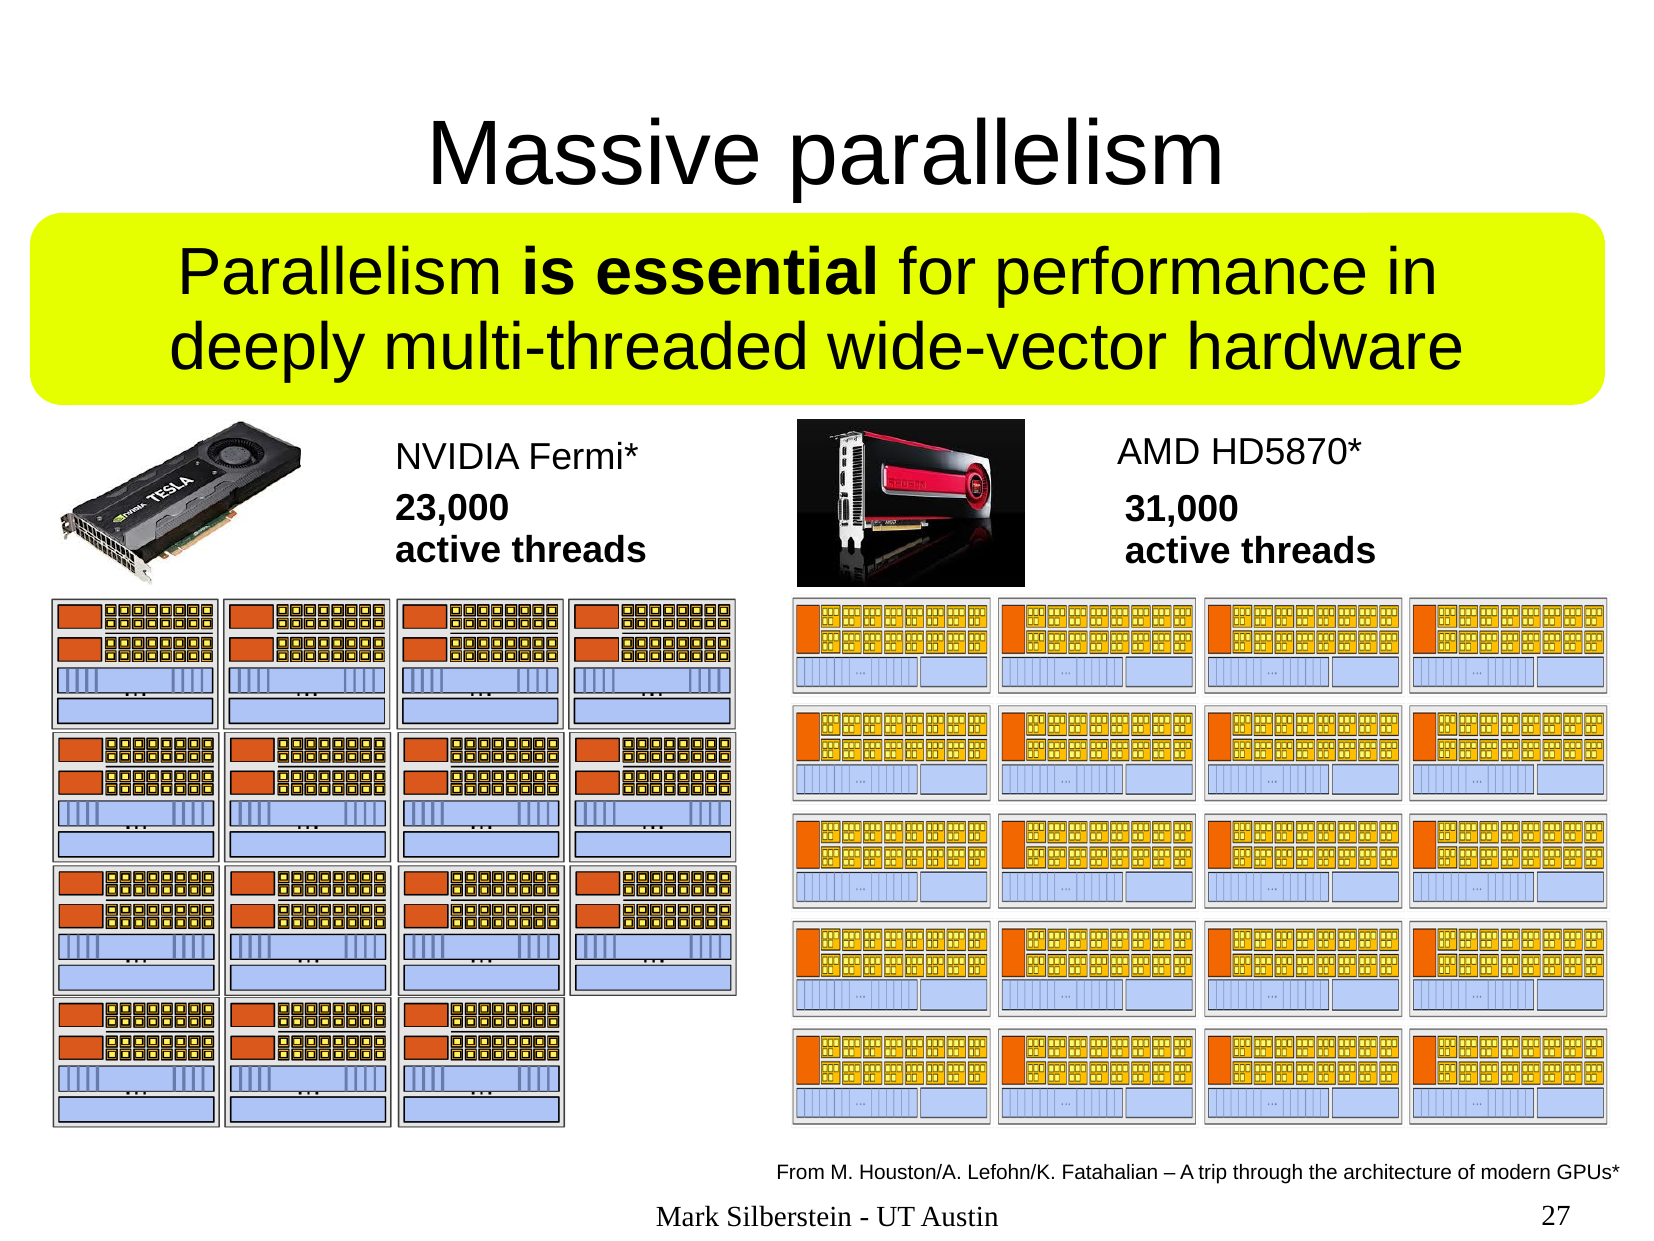

# Massive parallelism
Parallelism is essential for performance in
deeply multi-threaded wide-vector hardware
AMD HD5870*
NVIDIA Fermi*
23,000
active threads
31,000
active threads
From M. Houston/A. Lefohn/K. Fatahalian – A trip through the architecture of modern GPUs*
27
Mark Silberstein - UT Austin